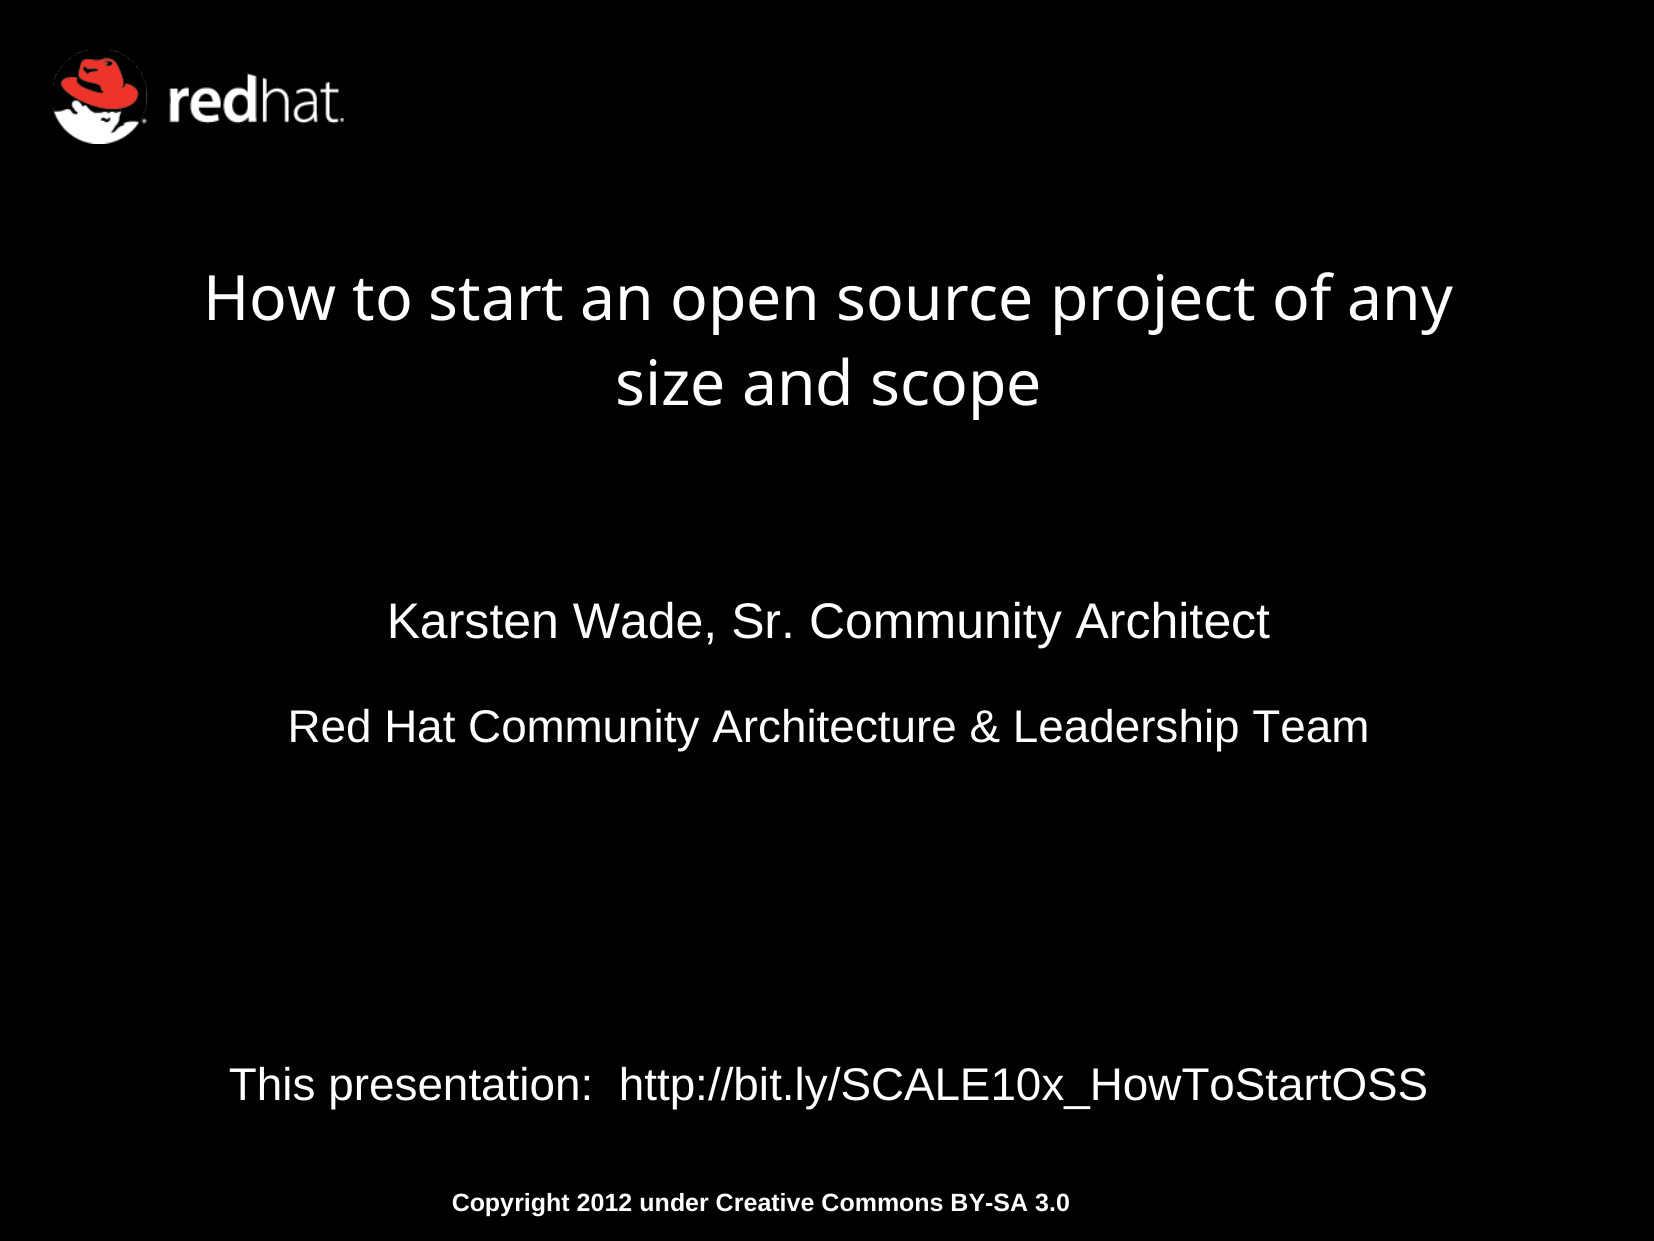

How to start an open source project of any size and scope
Karsten Wade, Sr. Community Architect
Red Hat Community Architecture & Leadership Team
This presentation: http://bit.ly/SCALE10x_HowToStartOSS